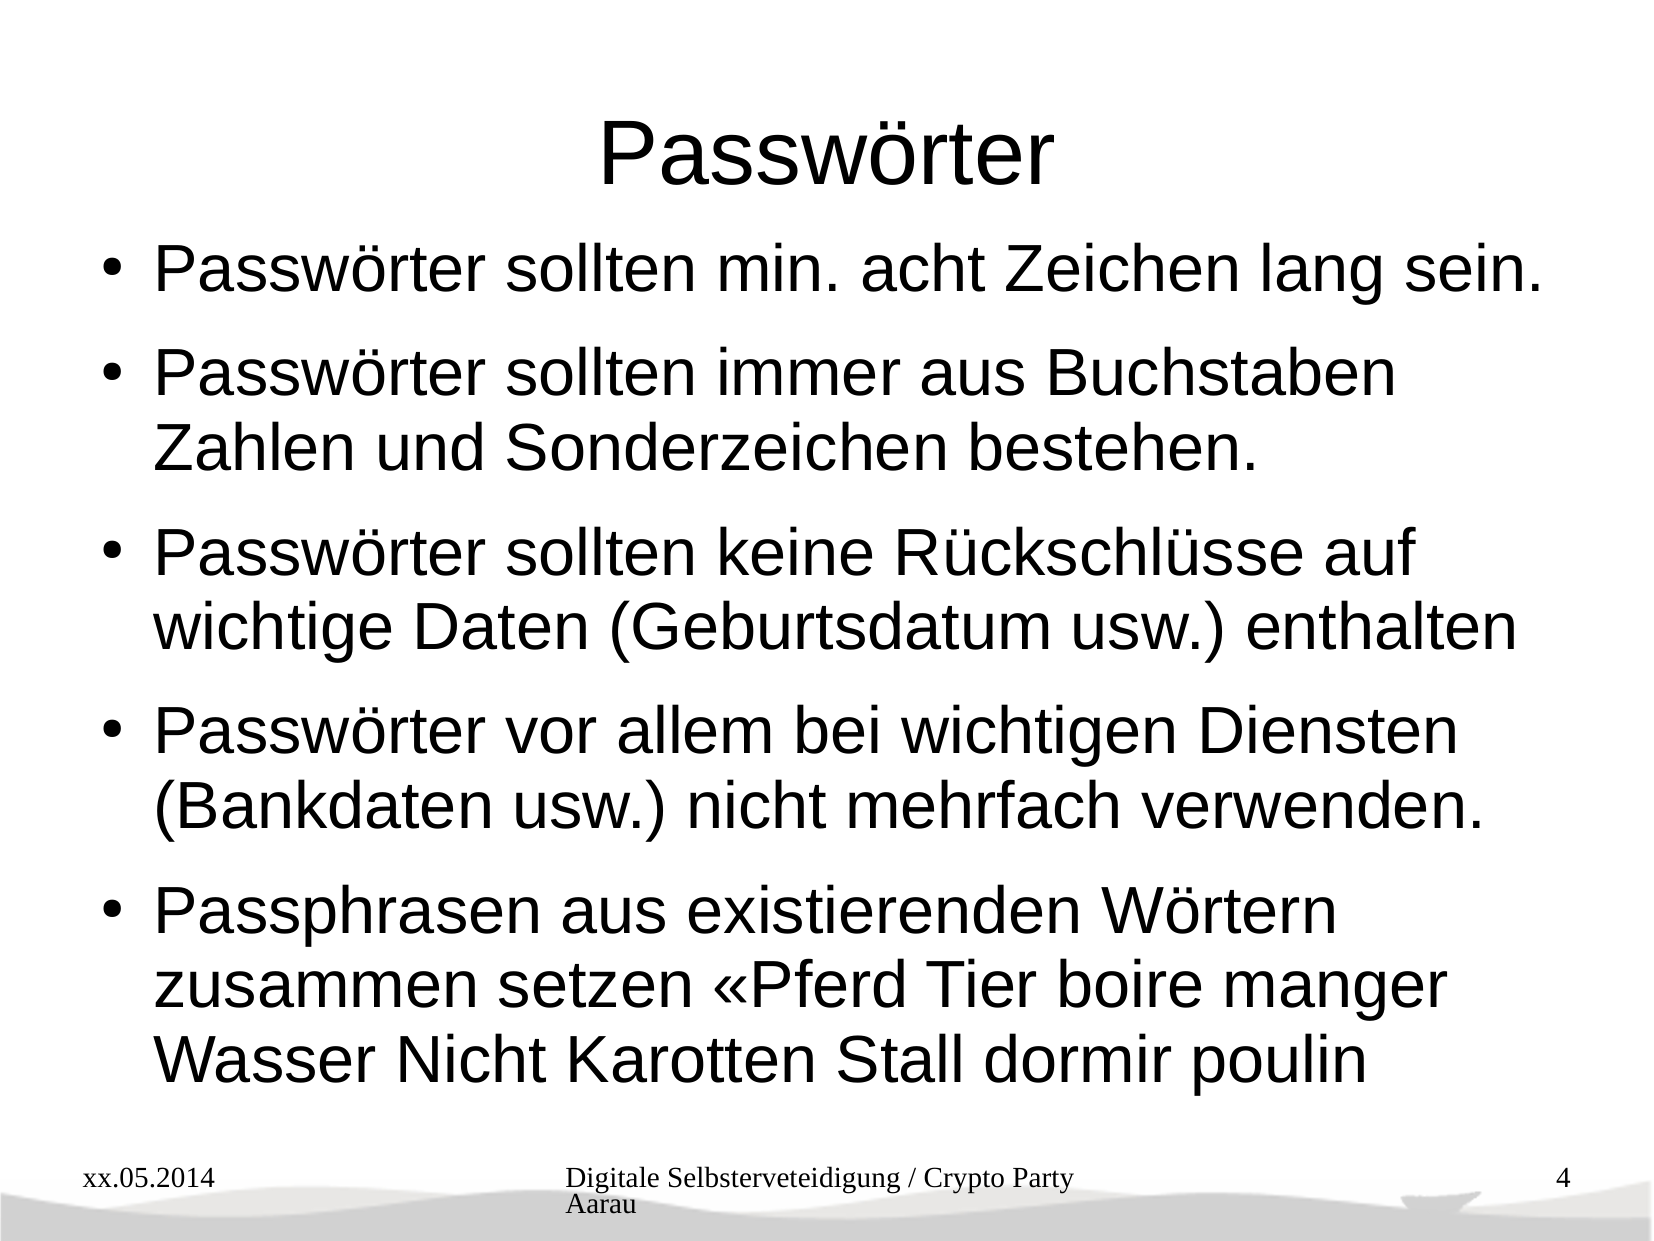

# Passwörter
Passwörter sollten min. acht Zeichen lang sein.
Passwörter sollten immer aus Buchstaben Zahlen und Sonderzeichen bestehen.
Passwörter sollten keine Rückschlüsse auf wichtige Daten (Geburtsdatum usw.) enthalten
Passwörter vor allem bei wichtigen Diensten (Bankdaten usw.) nicht mehrfach verwenden.
Passphrasen aus existierenden Wörtern zusammen setzen «Pferd Tier boire manger Wasser Nicht Karotten Stall dormir poulin
xx.05.2014
Digitale Selbsterveteidigung / Crypto Party Aarau
4